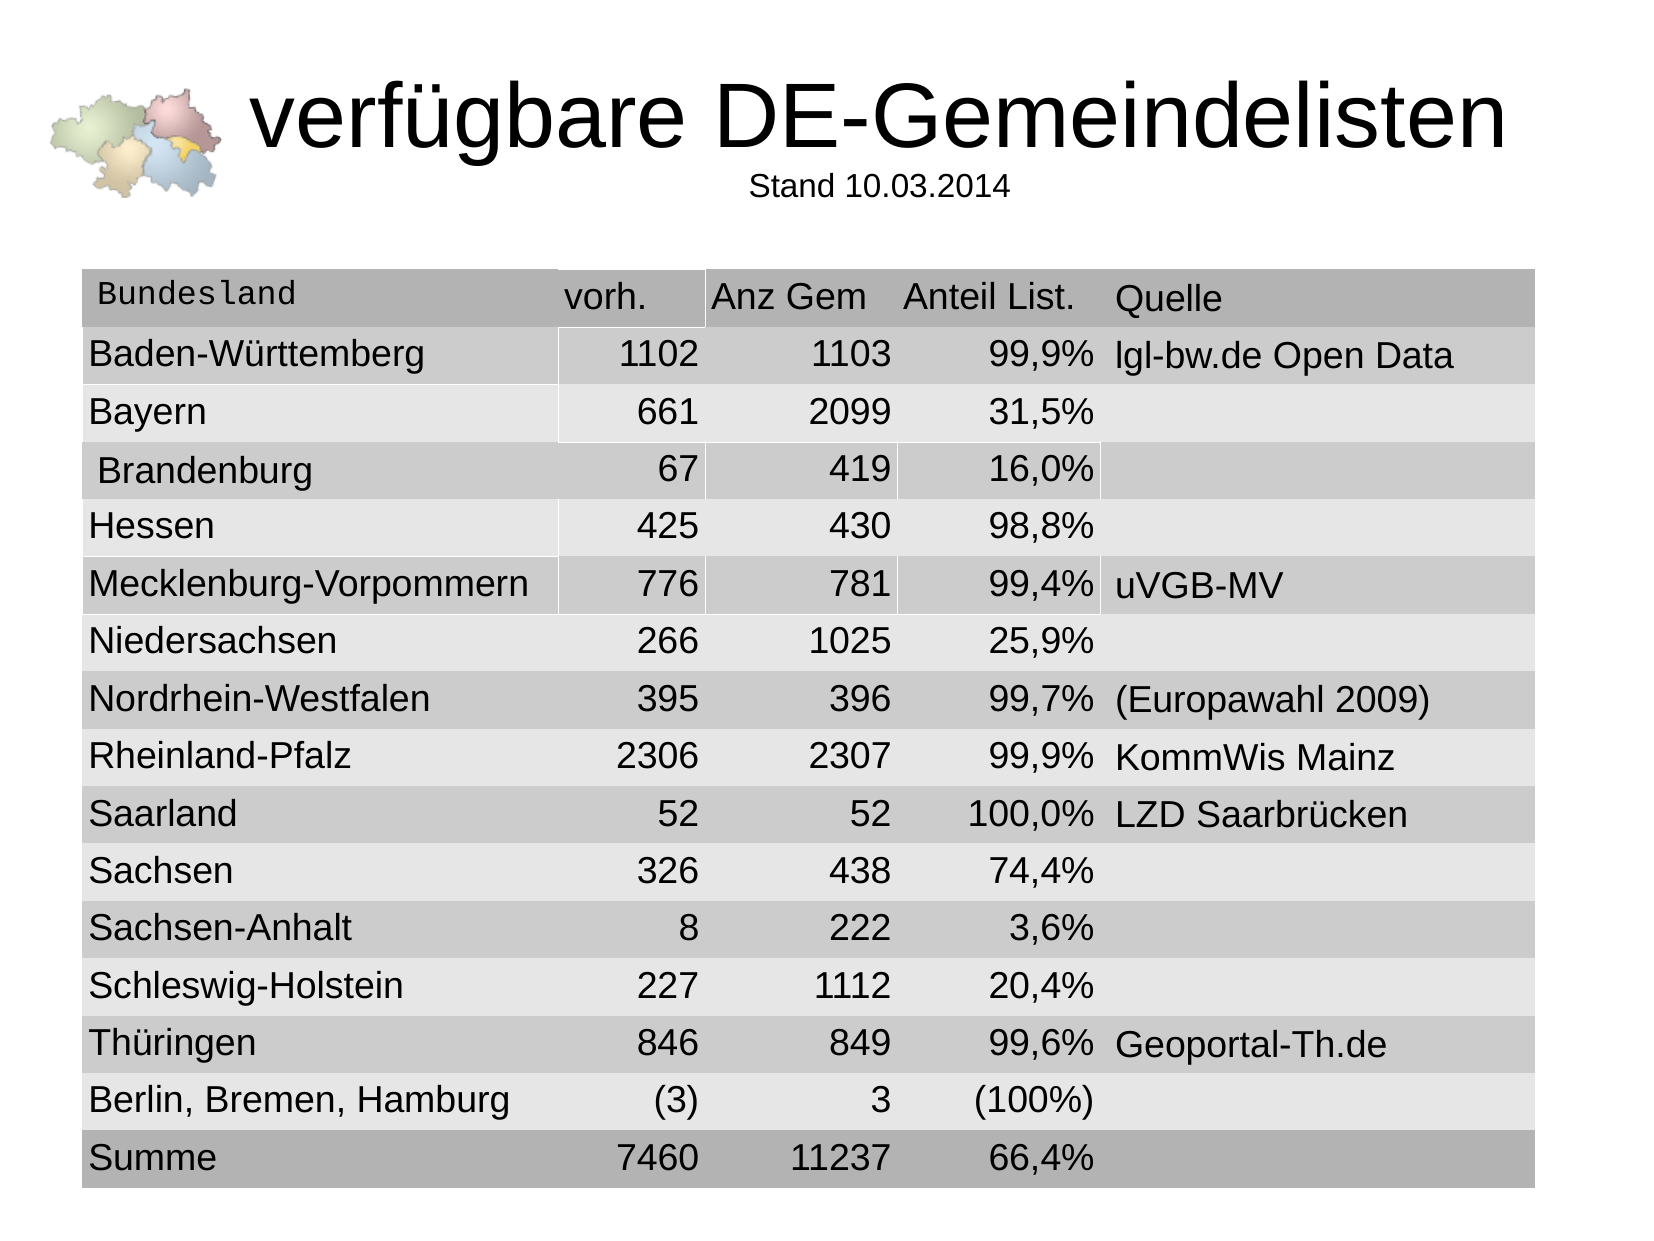

# verfügbare DE-Gemeindelisten Stand 10.03.2014
| Bundesland | vorh. | Anz Gem | Anteil List. | Quelle |
| --- | --- | --- | --- | --- |
| Baden-Württemberg | 1102 | 1103 | 99,9% | lgl-bw.de Open Data |
| Bayern | 661 | 2099 | 31,5% | |
| Brandenburg | 67 | 419 | 16,0% | |
| Hessen | 425 | 430 | 98,8% | |
| Mecklenburg-Vorpommern | 776 | 781 | 99,4% | uVGB-MV |
| Niedersachsen | 266 | 1025 | 25,9% | |
| Nordrhein-Westfalen | 395 | 396 | 99,7% | (Europawahl 2009) |
| Rheinland-Pfalz | 2306 | 2307 | 99,9% | KommWis Mainz |
| Saarland | 52 | 52 | 100,0% | LZD Saarbrücken |
| Sachsen | 326 | 438 | 74,4% | |
| Sachsen-Anhalt | 8 | 222 | 3,6% | |
| Schleswig-Holstein | 227 | 1112 | 20,4% | |
| Thüringen | 846 | 849 | 99,6% | Geoportal-Th.de |
| Berlin, Bremen, Hamburg | (3) | 3 | (100%) | |
| Summe | 7460 | 11237 | 66,4% | |